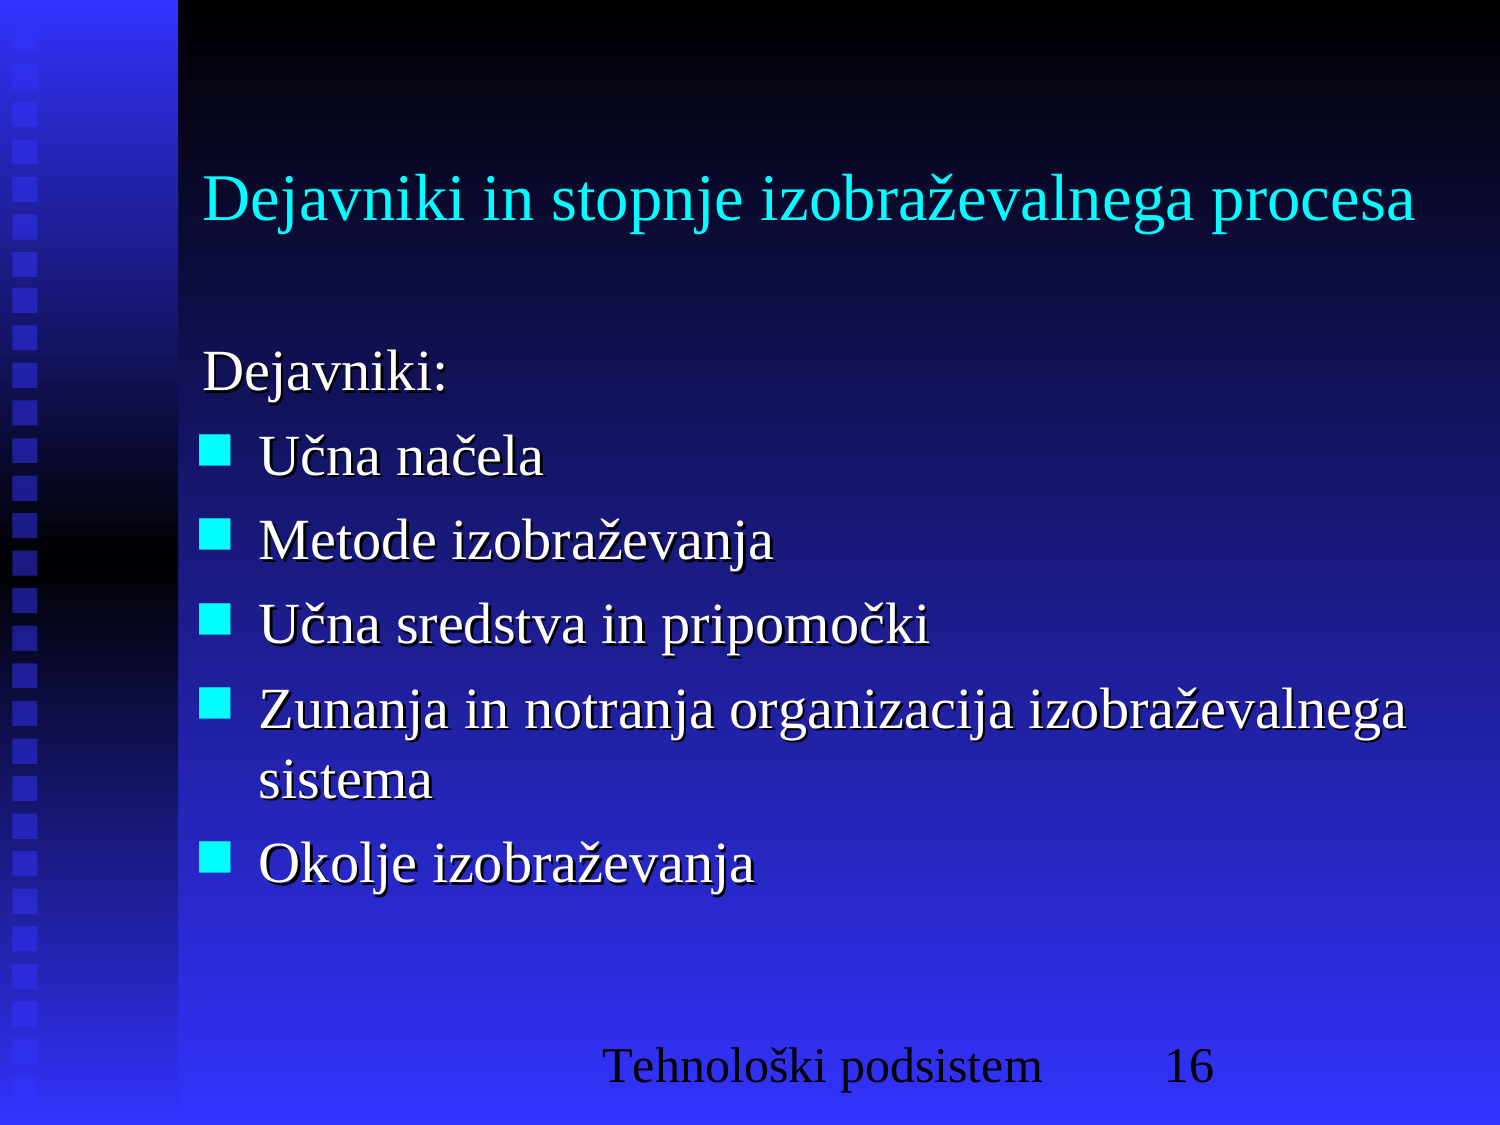

# Dejavniki in stopnje izobraževalnega procesa
Dejavniki:
Učna načela
Metode izobraževanja
Učna sredstva in pripomočki
Zunanja in notranja organizacija izobraževalnega sistema
Okolje izobraževanja
Tehnološki podsistem
16